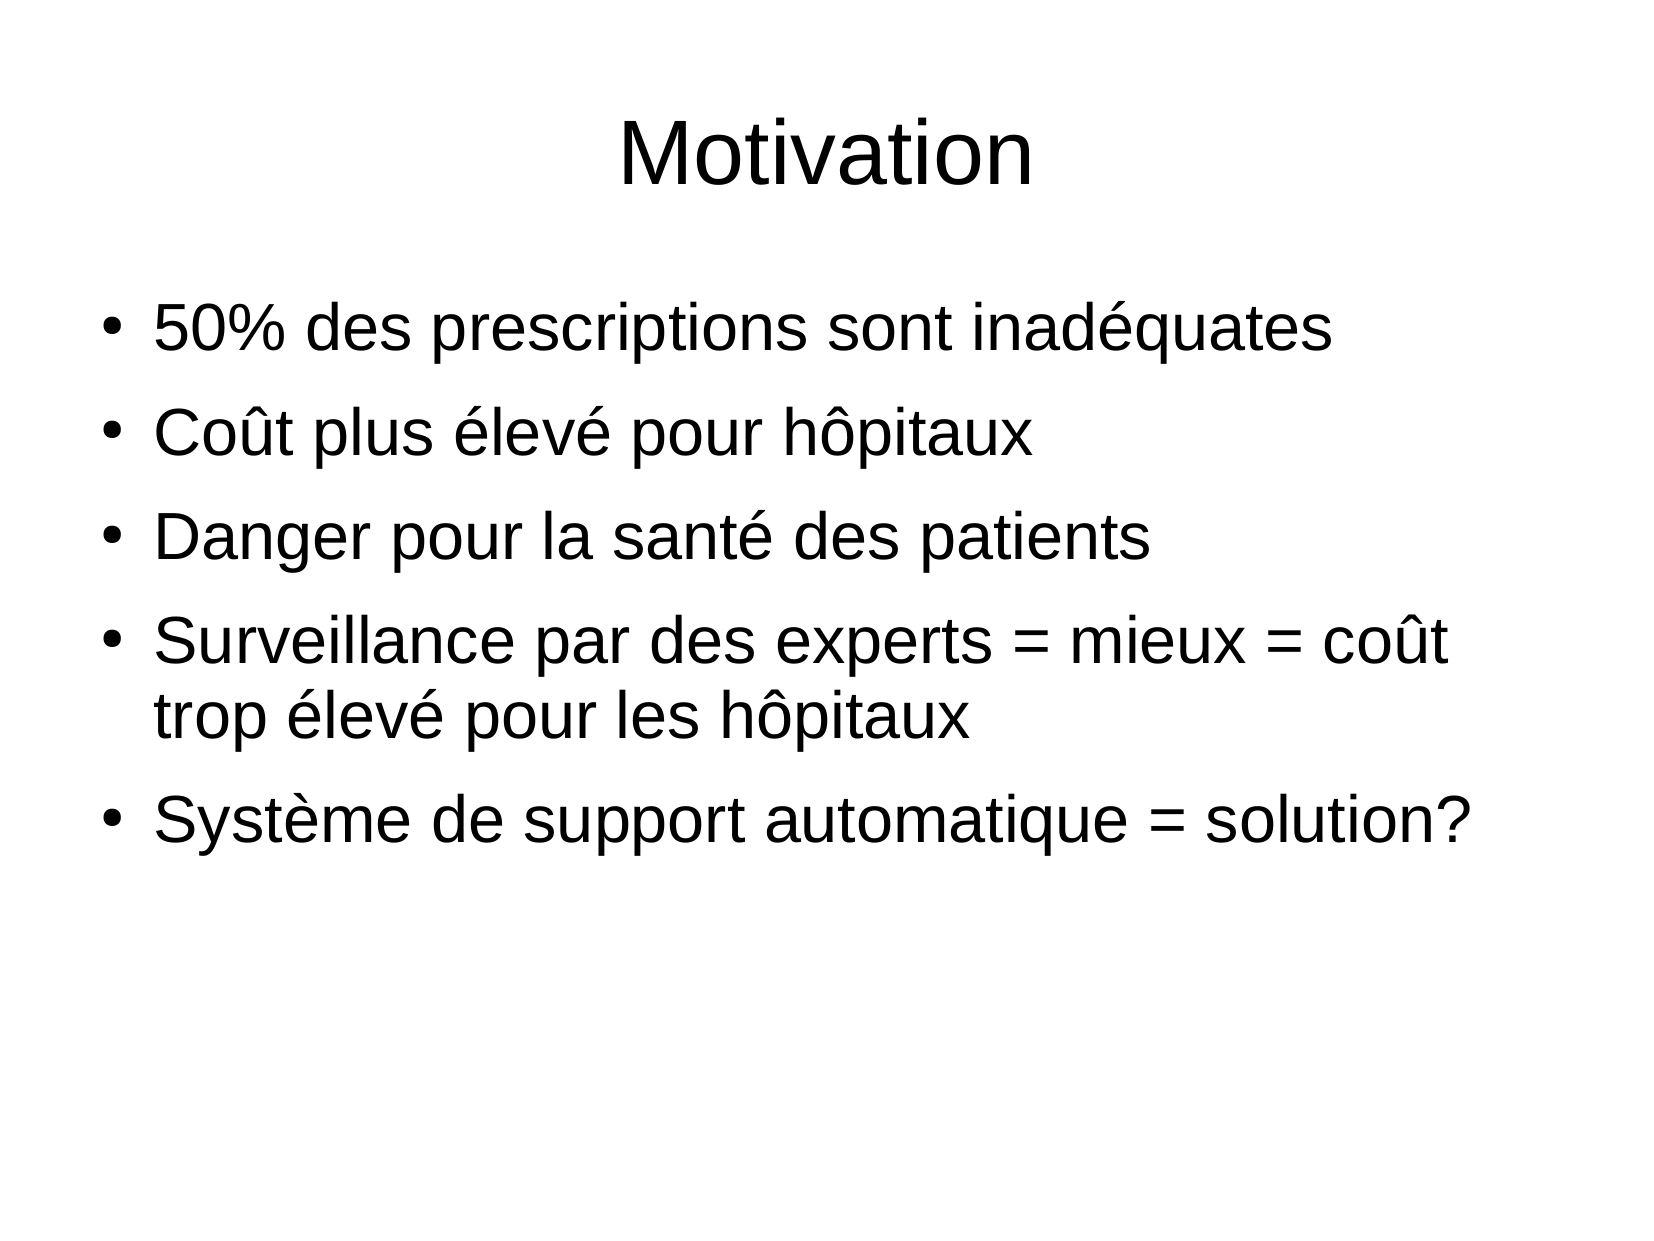

# Motivation
50% des prescriptions sont inadéquates
Coût plus élevé pour hôpitaux
Danger pour la santé des patients
Surveillance par des experts = mieux = coût trop élevé pour les hôpitaux
Système de support automatique = solution?